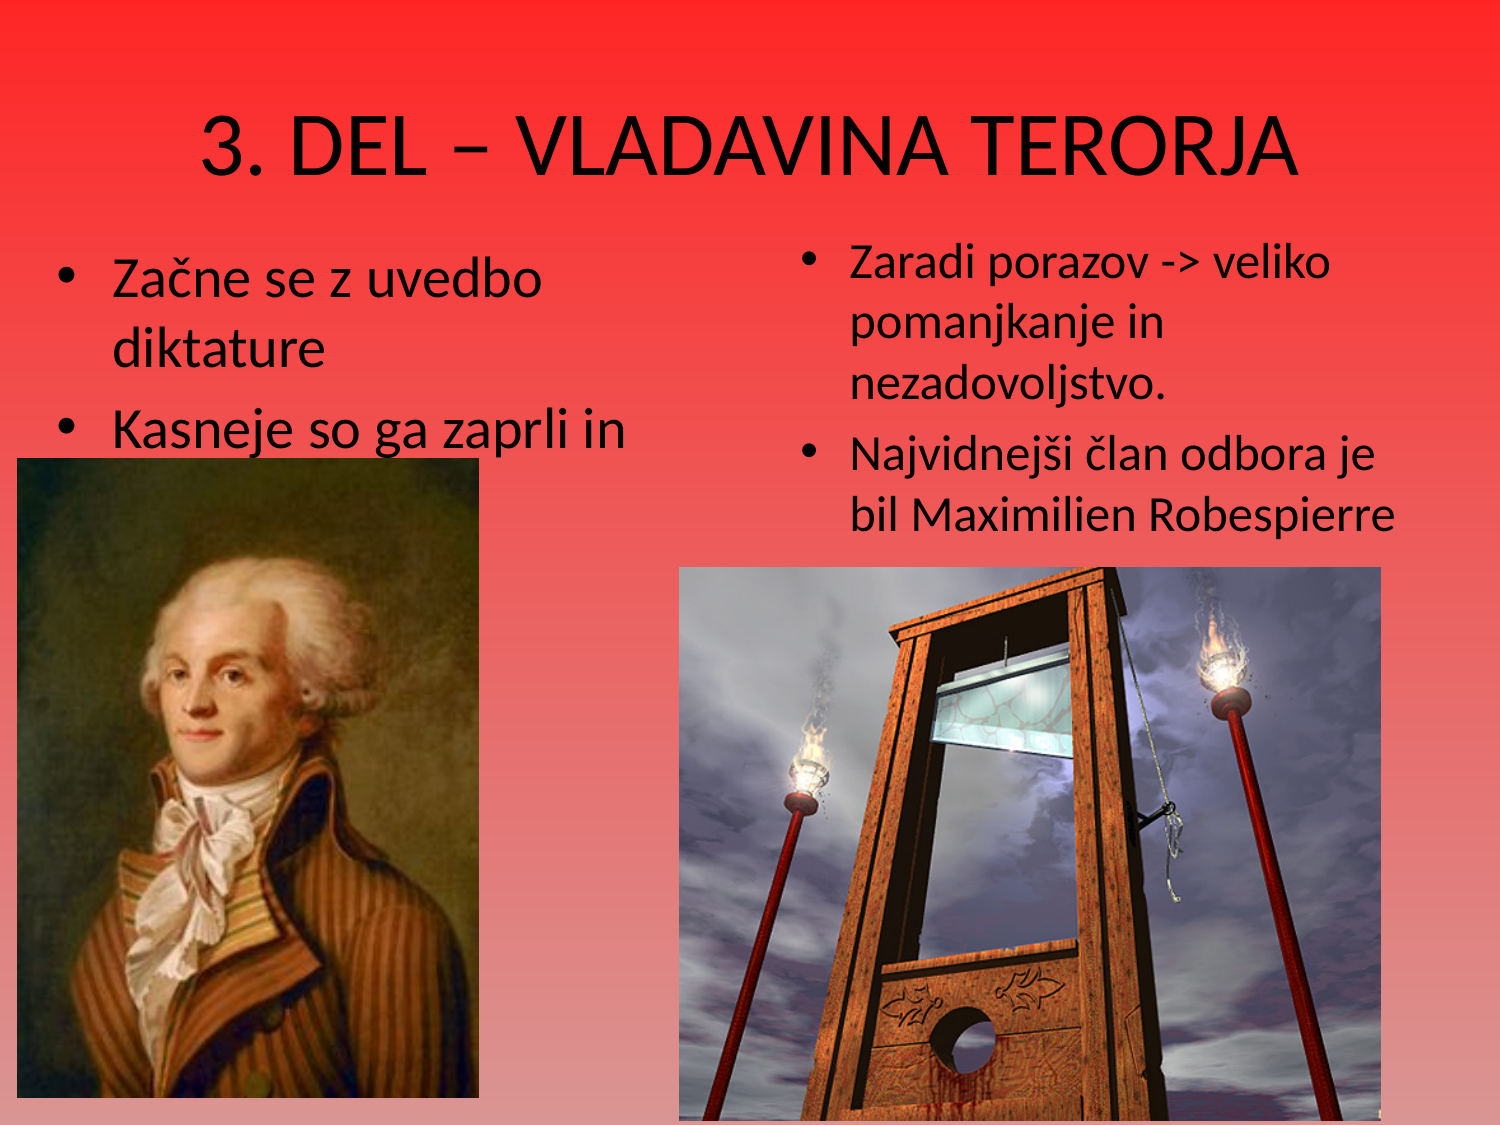

# 3. DEL – VLADAVINA TERORJA
Zaradi porazov -> veliko pomanjkanje in nezadovoljstvo.
Najvidnejši član odbora je bil Maximilien Robespierre
Začne se z uvedbo diktature
Kasneje so ga zaprli in obglavili